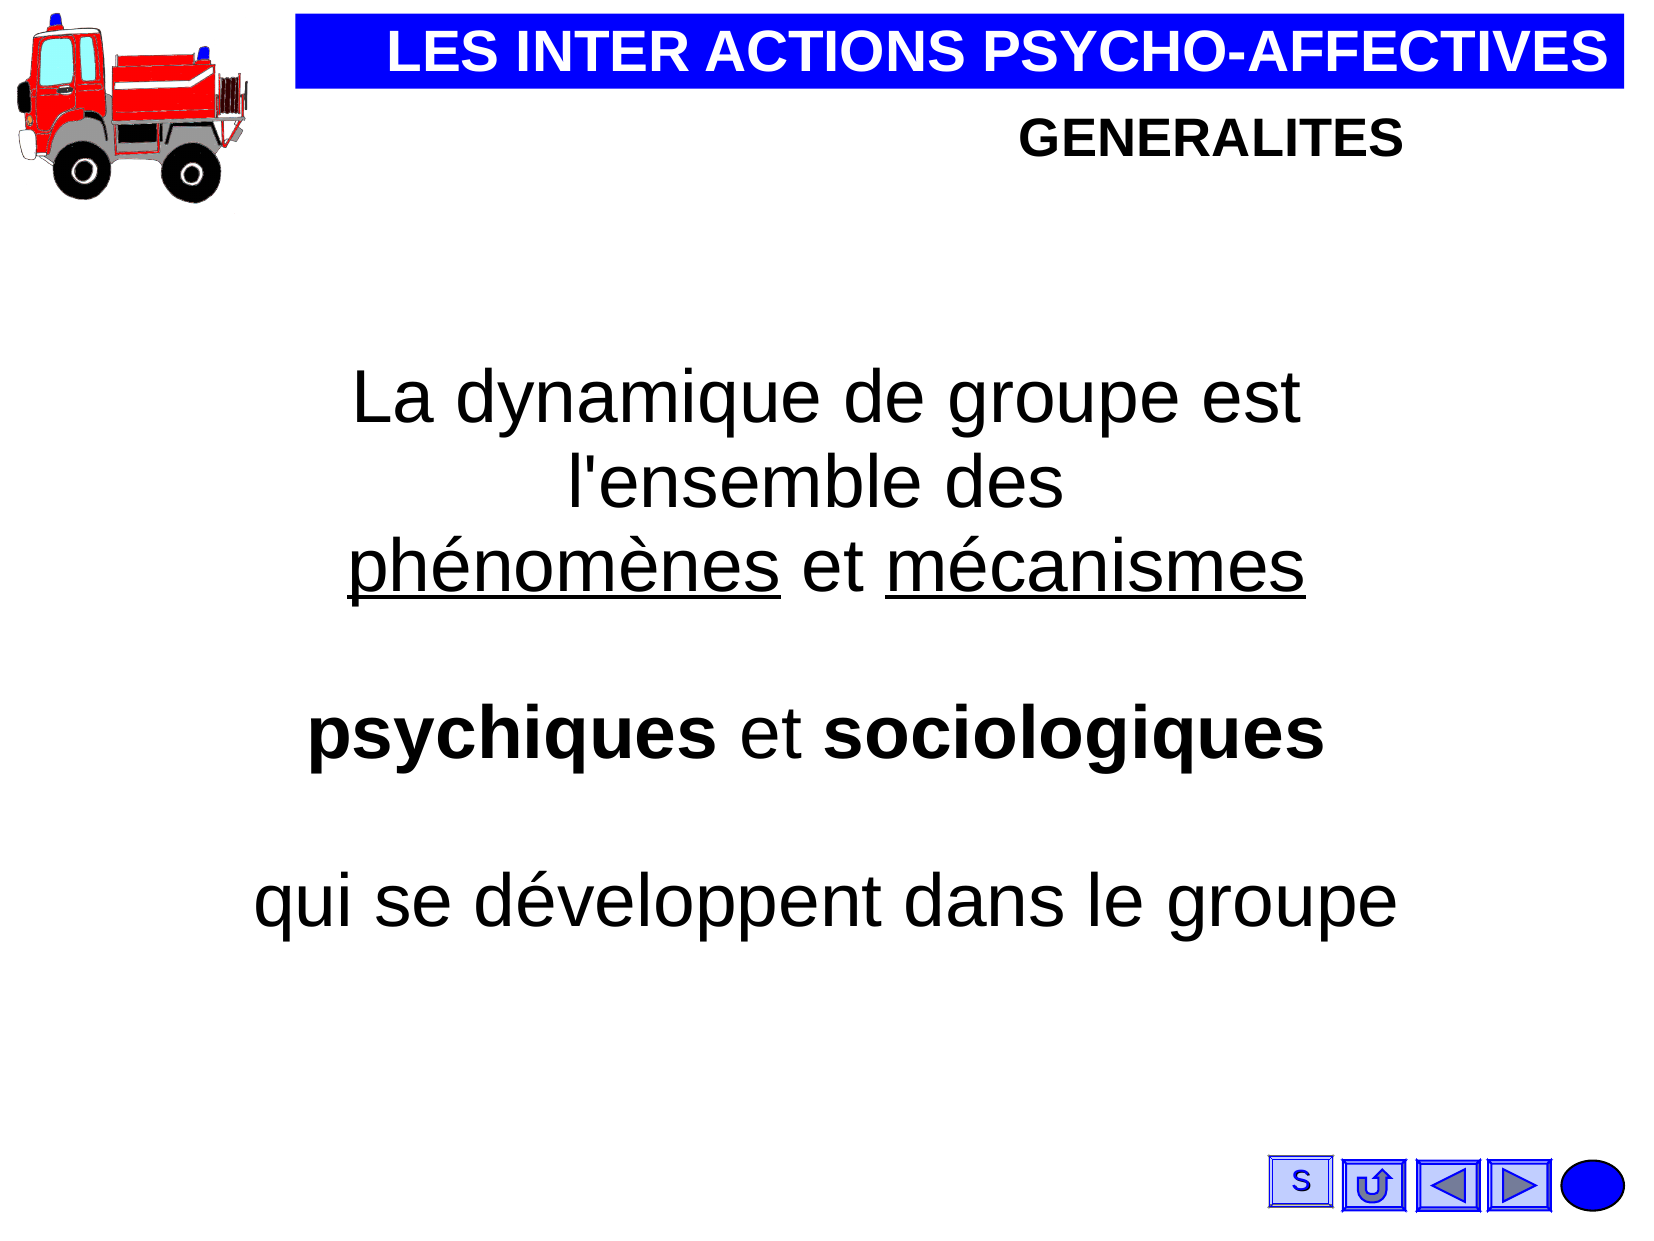

LES INTER ACTIONS PSYCHO-AFFECTIVES
GENERALITES
La dynamique de groupe est l'ensemble des
phénomènes et mécanismes
psychiques et sociologiques
qui se développent dans le groupe
#